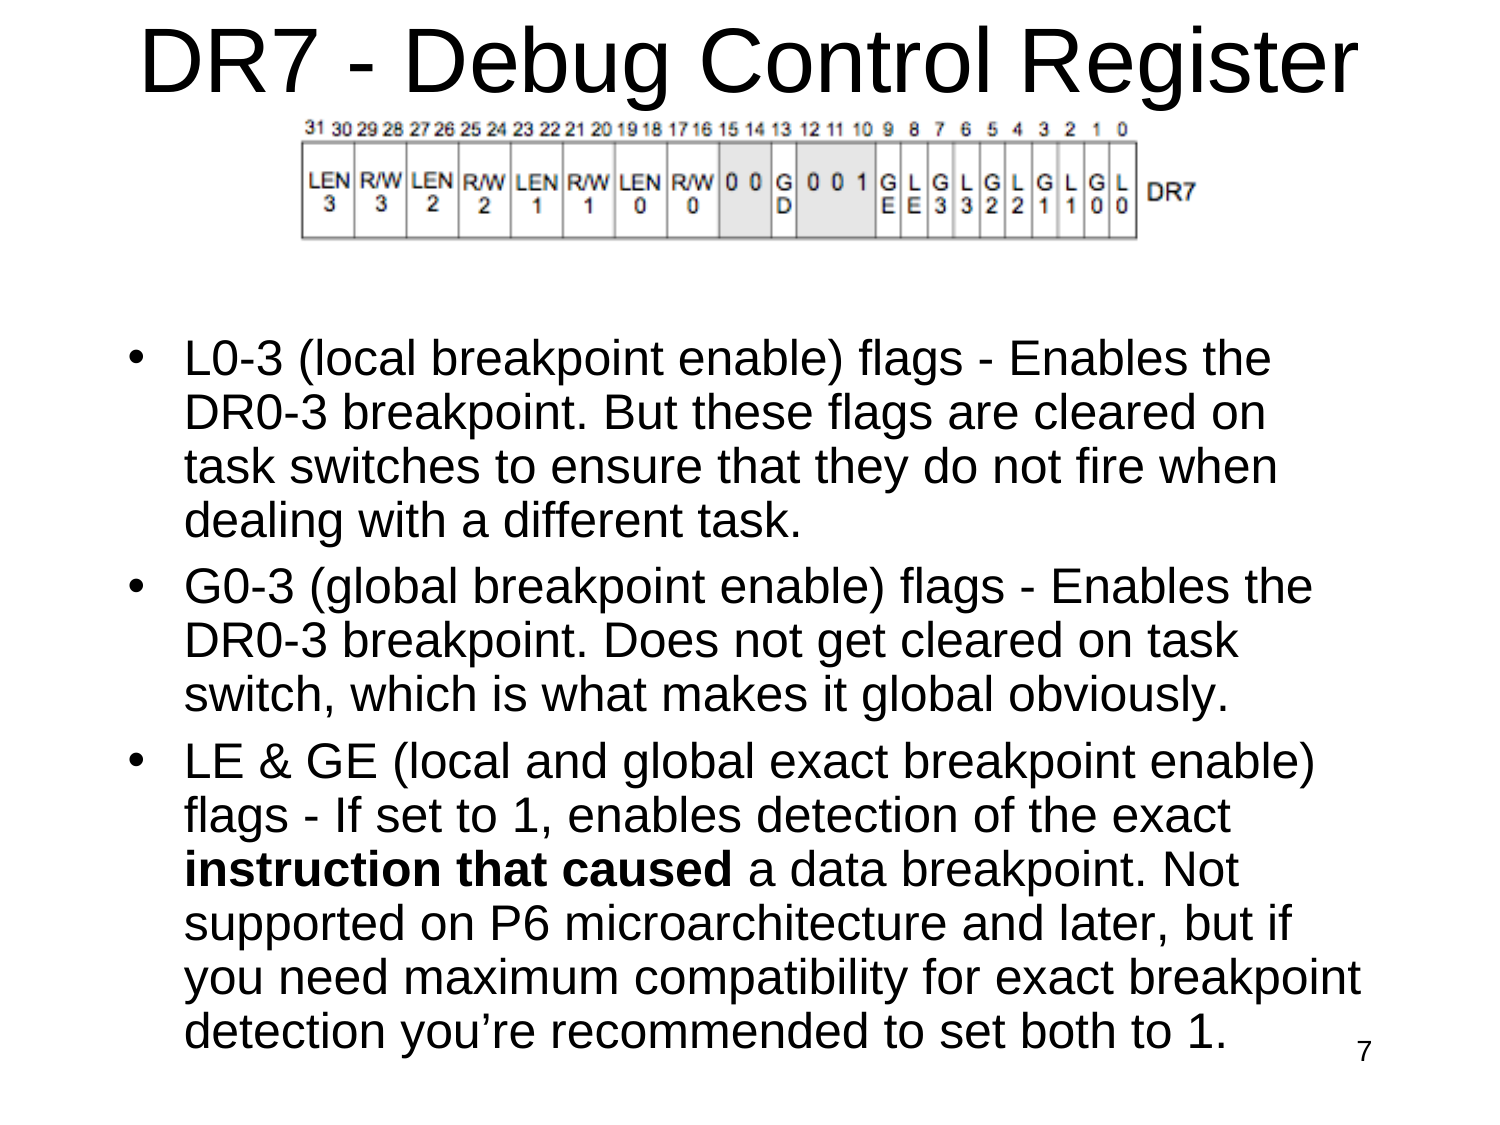

# DR7 - Debug Control Register
L0-3 (local breakpoint enable) flags - Enables the DR0-3 breakpoint. But these flags are cleared on task switches to ensure that they do not fire when dealing with a different task.
G0-3 (global breakpoint enable) flags - Enables the DR0-3 breakpoint. Does not get cleared on task switch, which is what makes it global obviously.
LE & GE (local and global exact breakpoint enable) flags - If set to 1, enables detection of the exact instruction that caused a data breakpoint. Not supported on P6 microarchitecture and later, but if you need maximum compatibility for exact breakpoint detection you’re recommended to set both to 1.